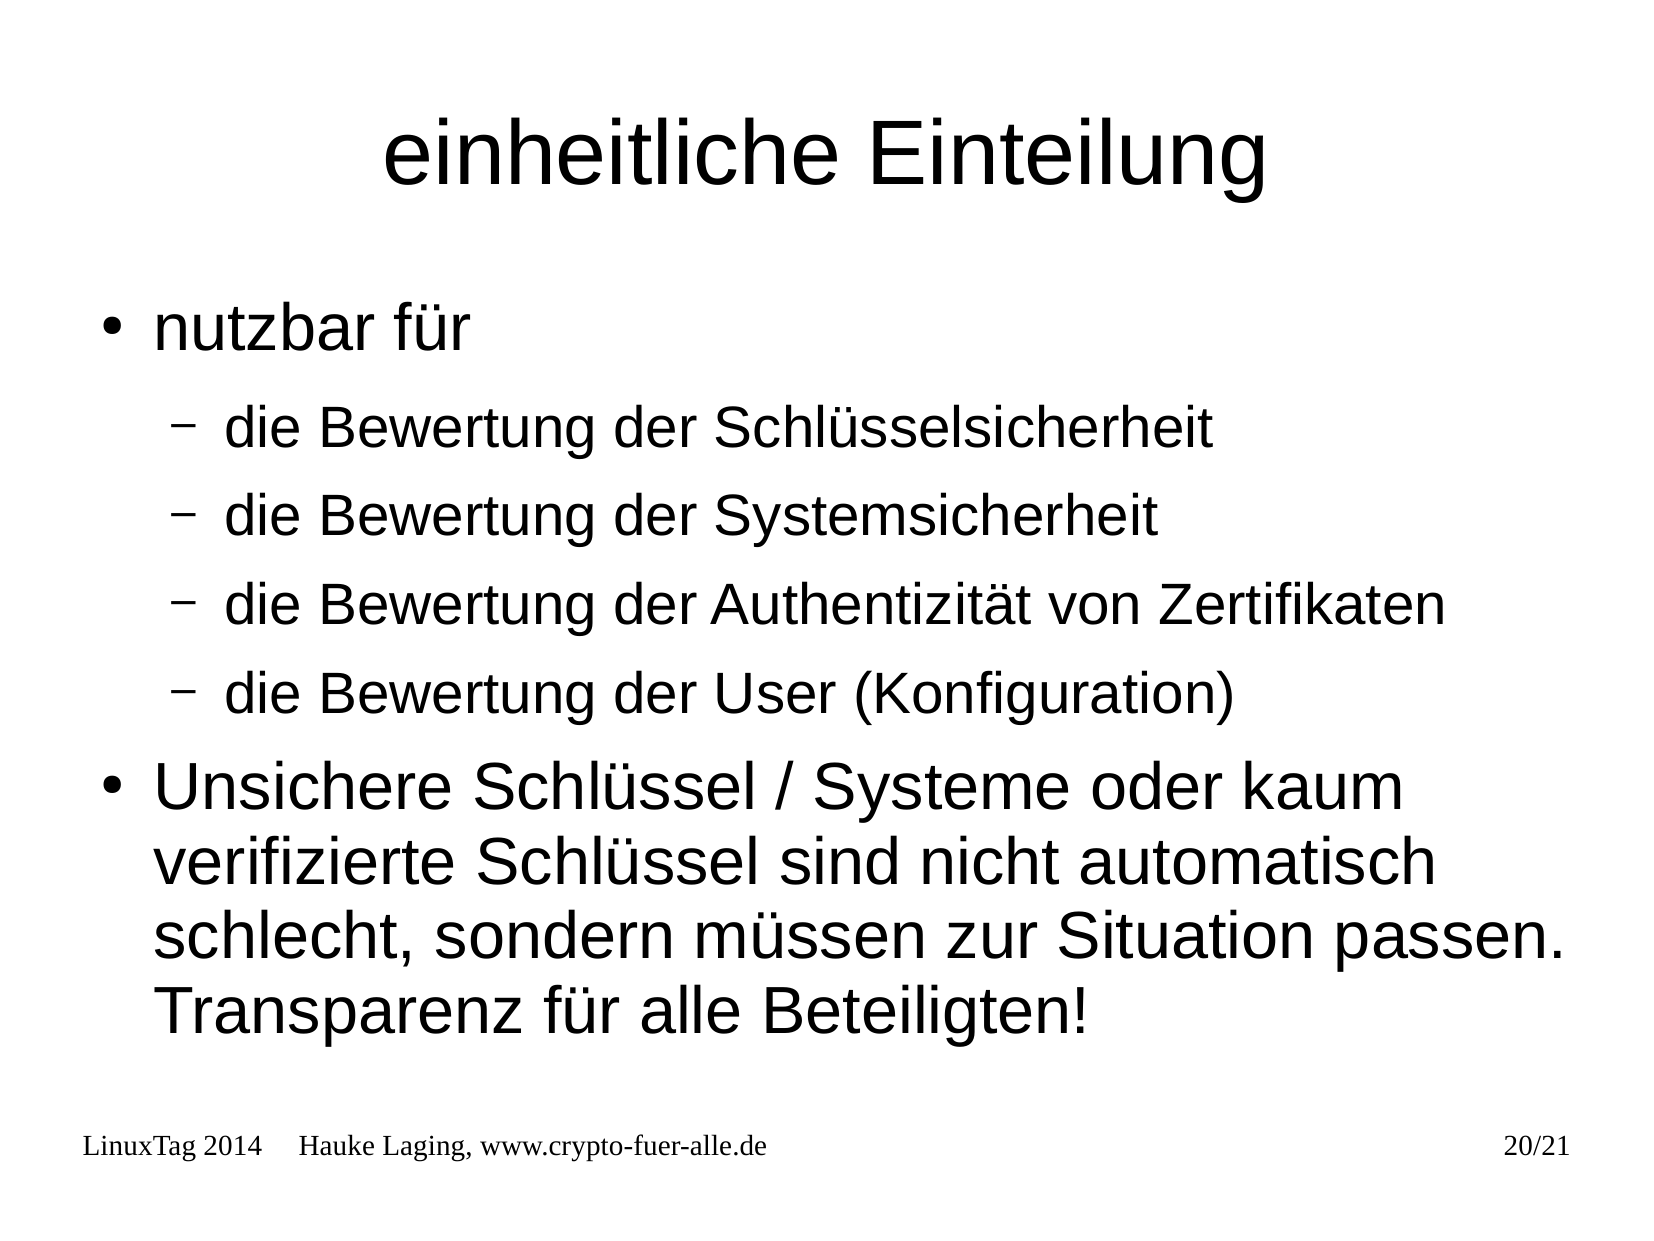

# einheitliche Einteilung
nutzbar für
die Bewertung der Schlüsselsicherheit
die Bewertung der Systemsicherheit
die Bewertung der Authentizität von Zertifikaten
die Bewertung der User (Konfiguration)
Unsichere Schlüssel / Systeme oder kaum verifizierte Schlüssel sind nicht automatisch schlecht, sondern müssen zur Situation passen. Transparenz für alle Beteiligten!
20